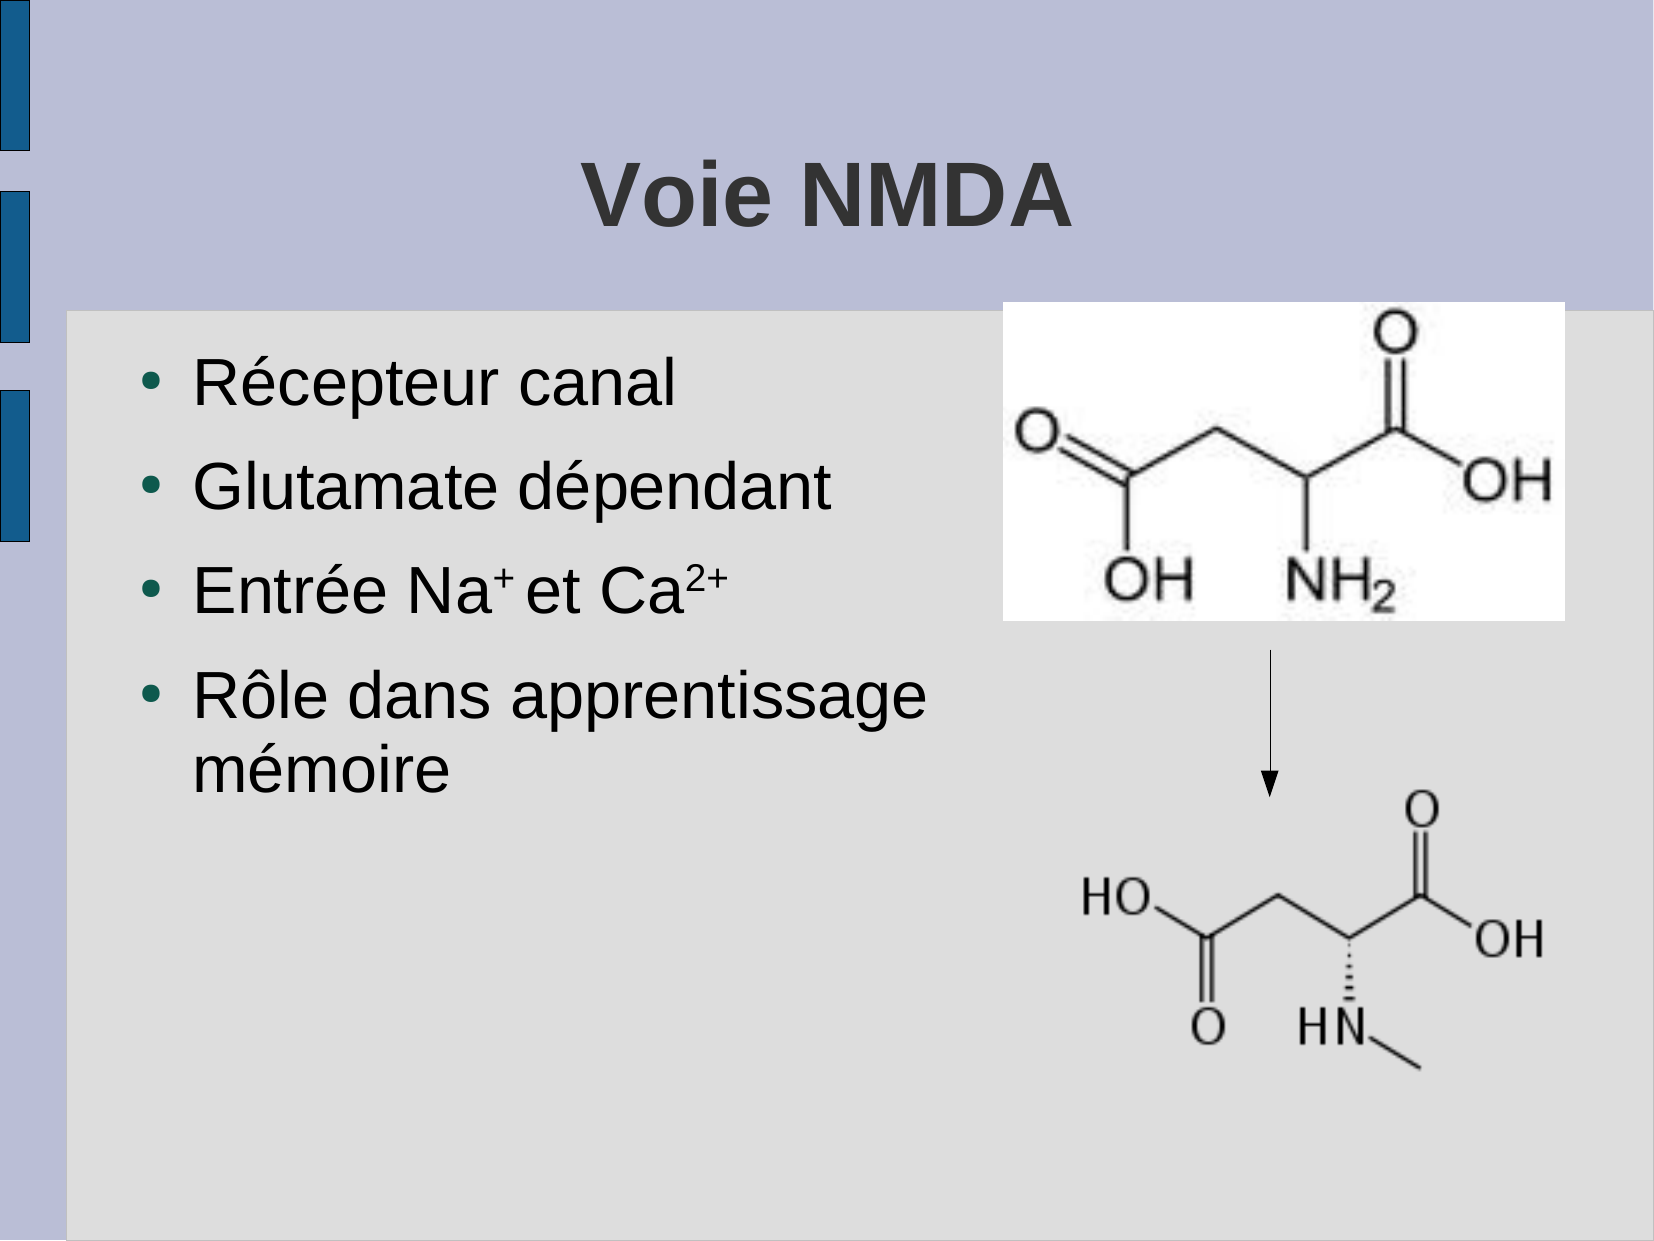

# Voie NMDA
Récepteur canal
Glutamate dépendant
Entrée Na+ et Ca2+
Rôle dans apprentissage mémoire